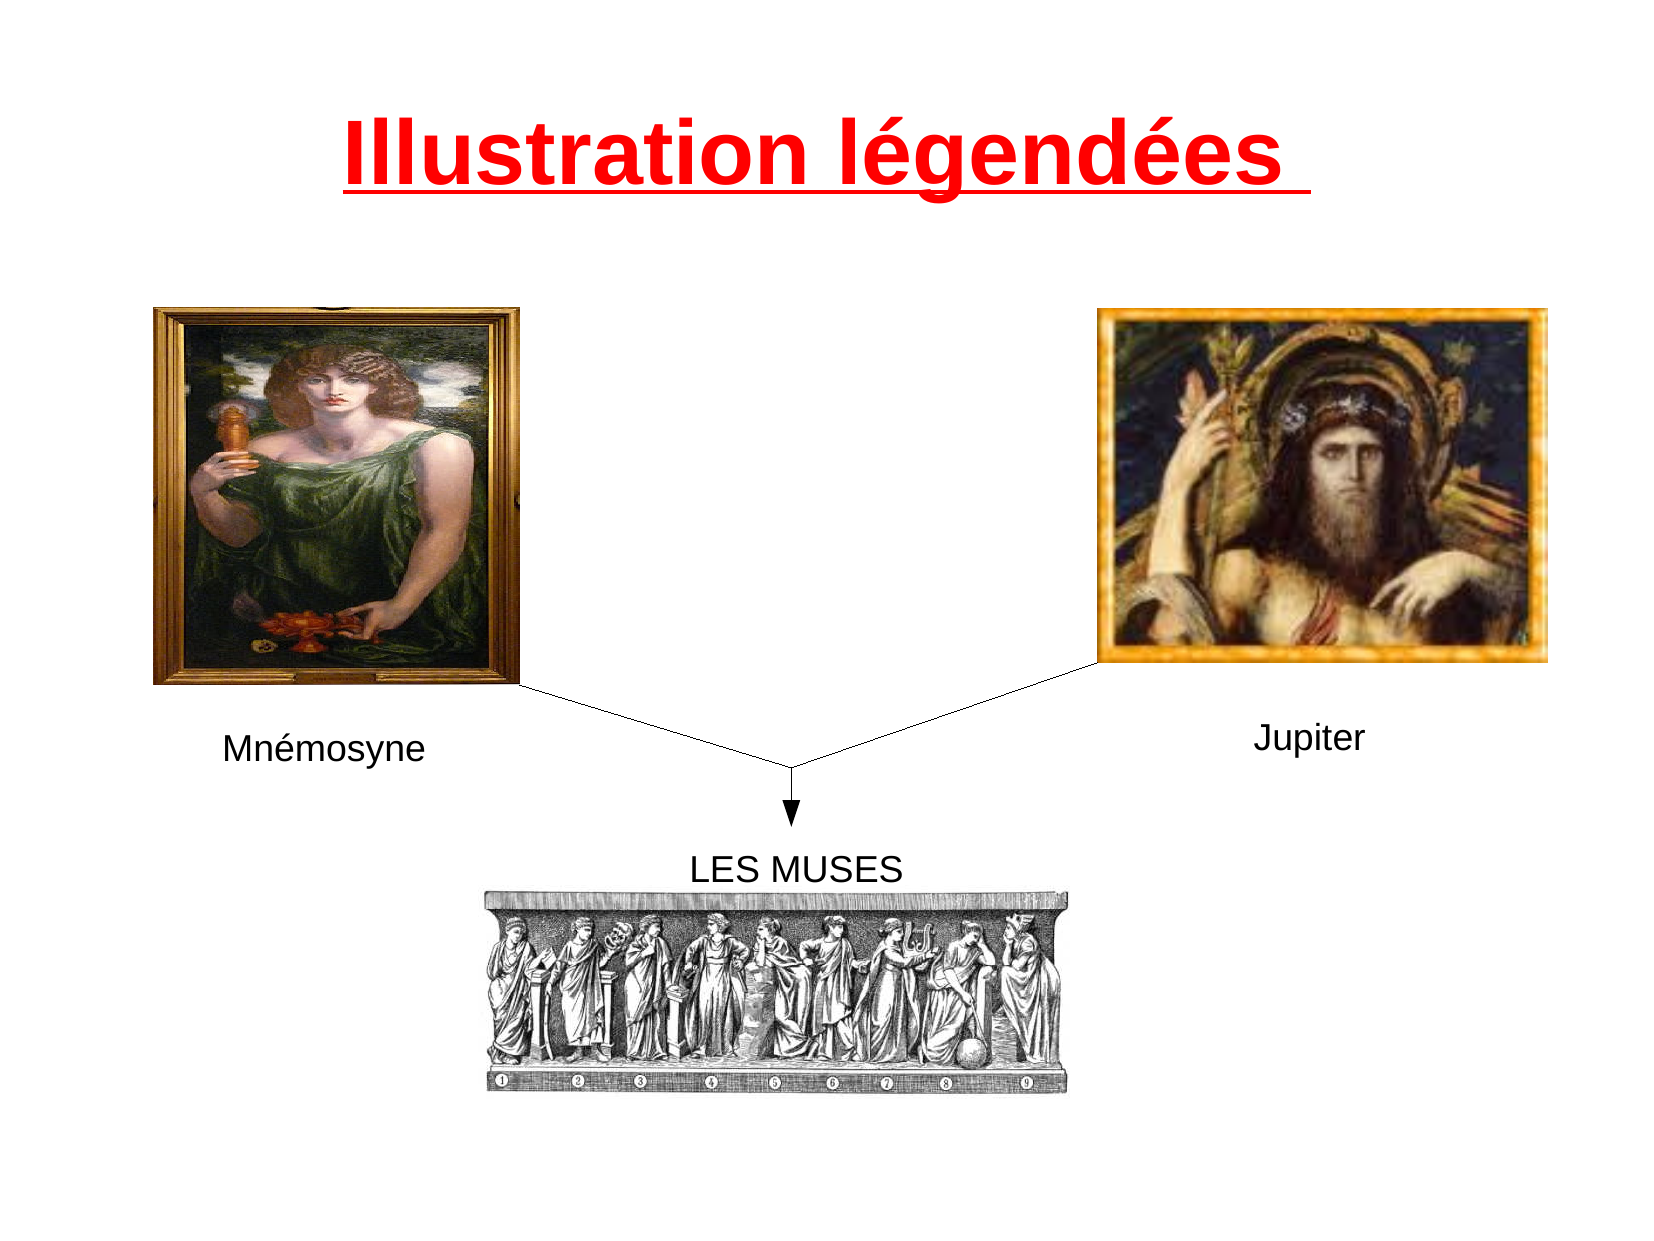

# Illustration légendées
 Jupiter
 Mnémosyne
 LES MUSES